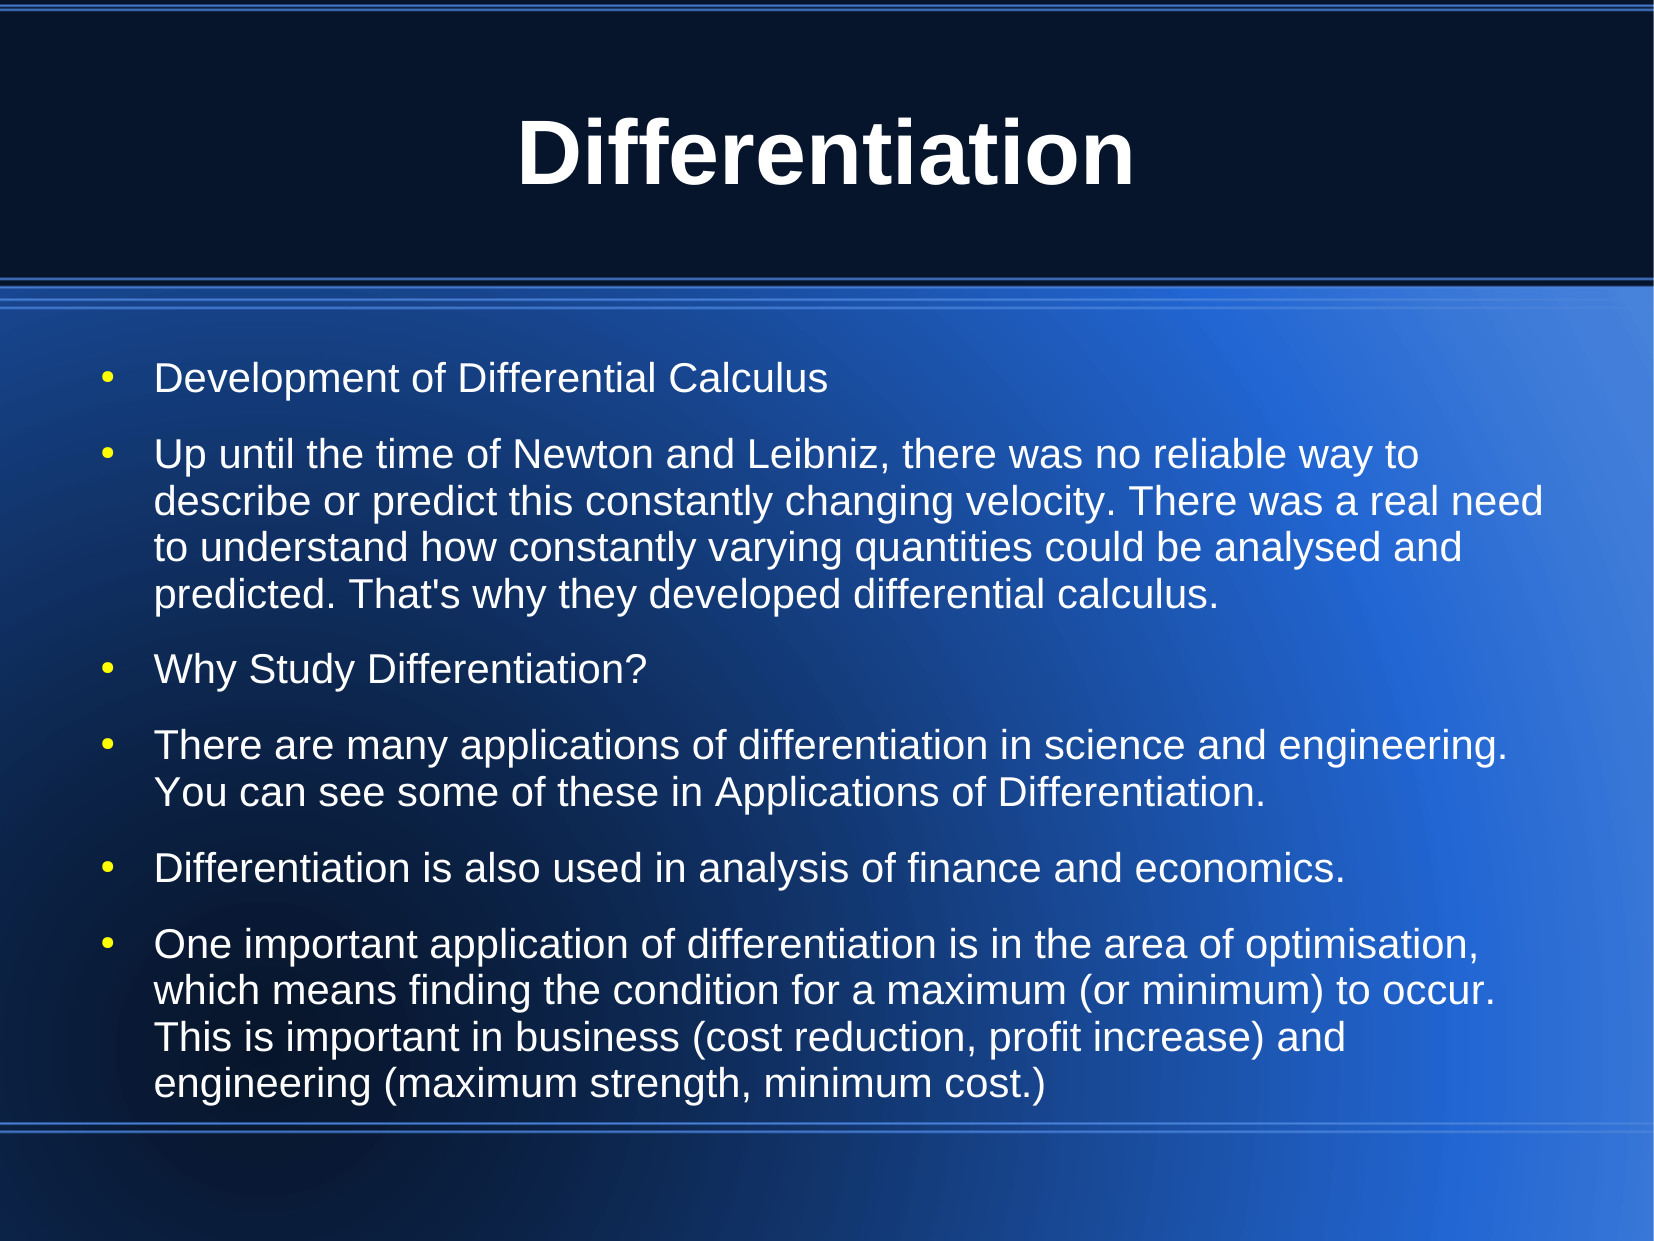

# Differentiation
Development of Differential Calculus
Up until the time of Newton and Leibniz, there was no reliable way to describe or predict this constantly changing velocity. There was a real need to understand how constantly varying quantities could be analysed and predicted. That's why they developed differential calculus.
Why Study Differentiation?
There are many applications of differentiation in science and engineering. You can see some of these in Applications of Differentiation.
Differentiation is also used in analysis of finance and economics.
One important application of differentiation is in the area of optimisation, which means finding the condition for a maximum (or minimum) to occur. This is important in business (cost reduction, profit increase) and engineering (maximum strength, minimum cost.)